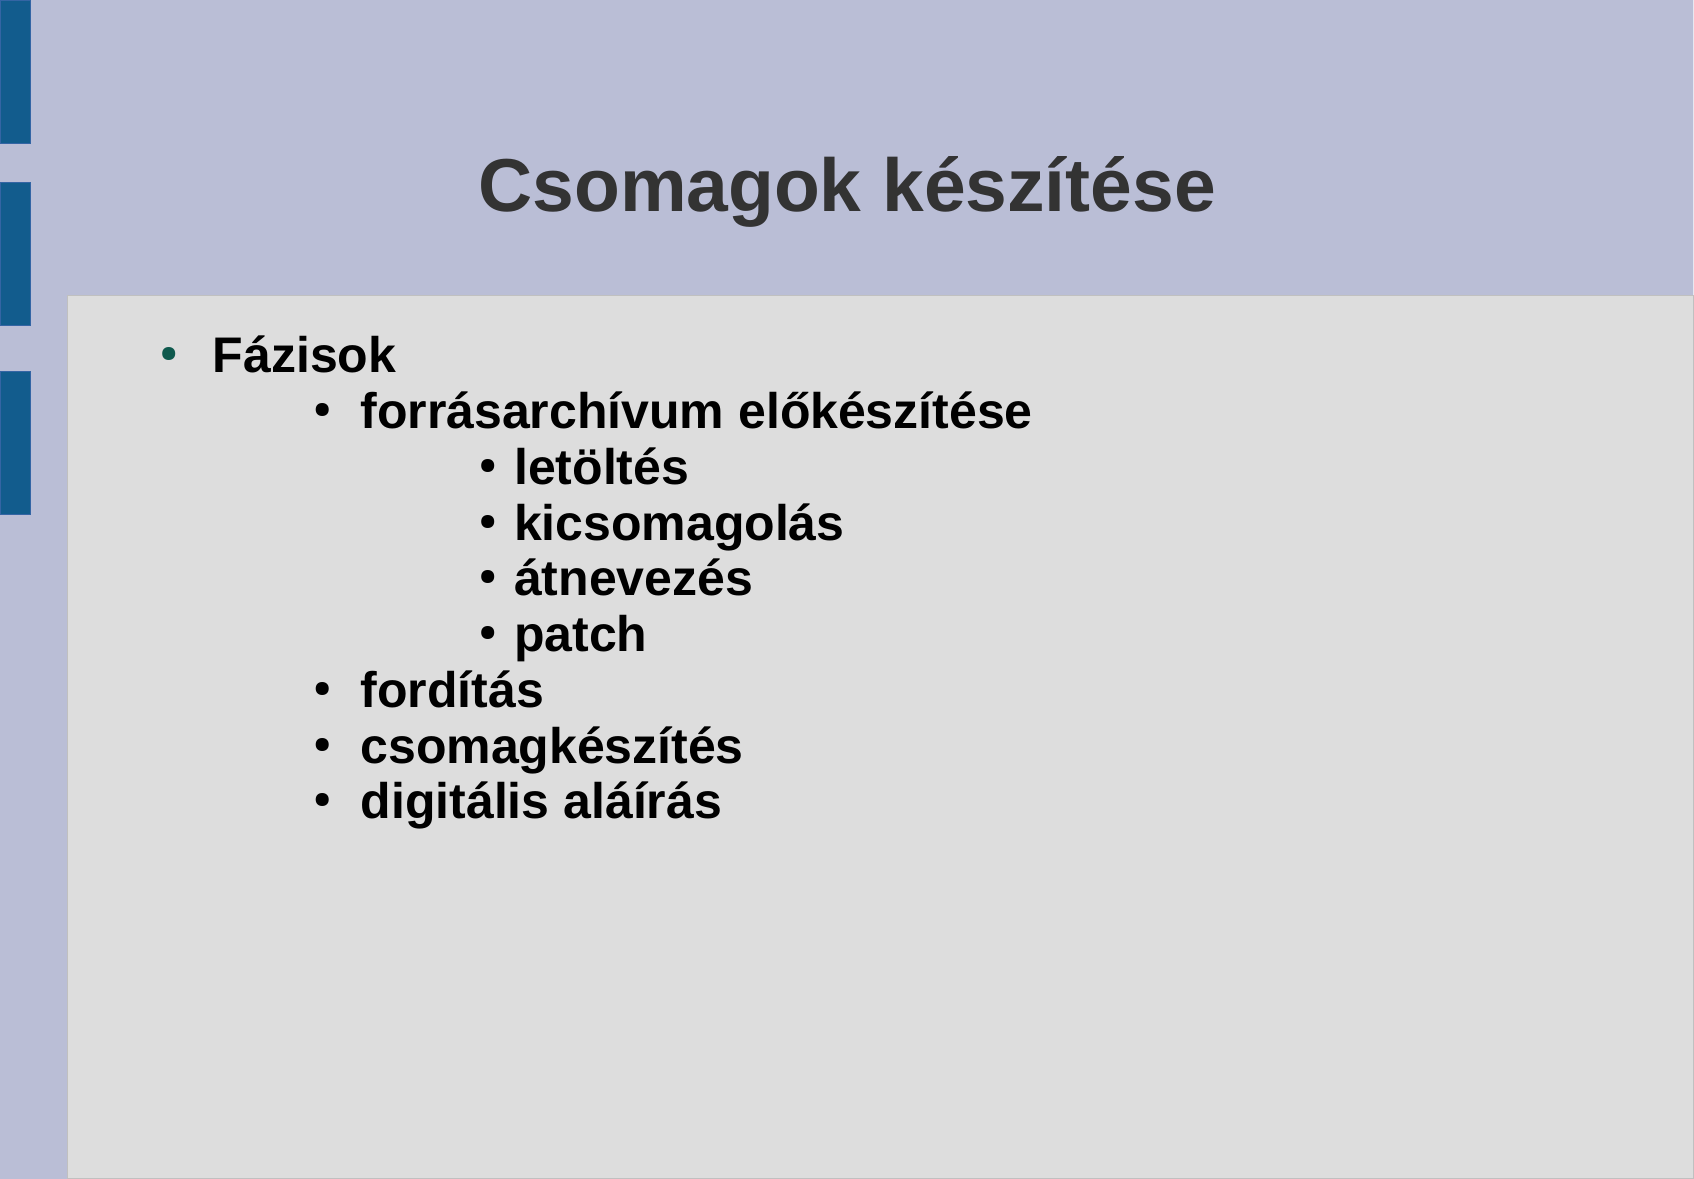

# Csomagok készítése
Fázisok
forrásarchívum előkészítése
letöltés
kicsomagolás
átnevezés
patch
fordítás
csomagkészítés
digitális aláírás